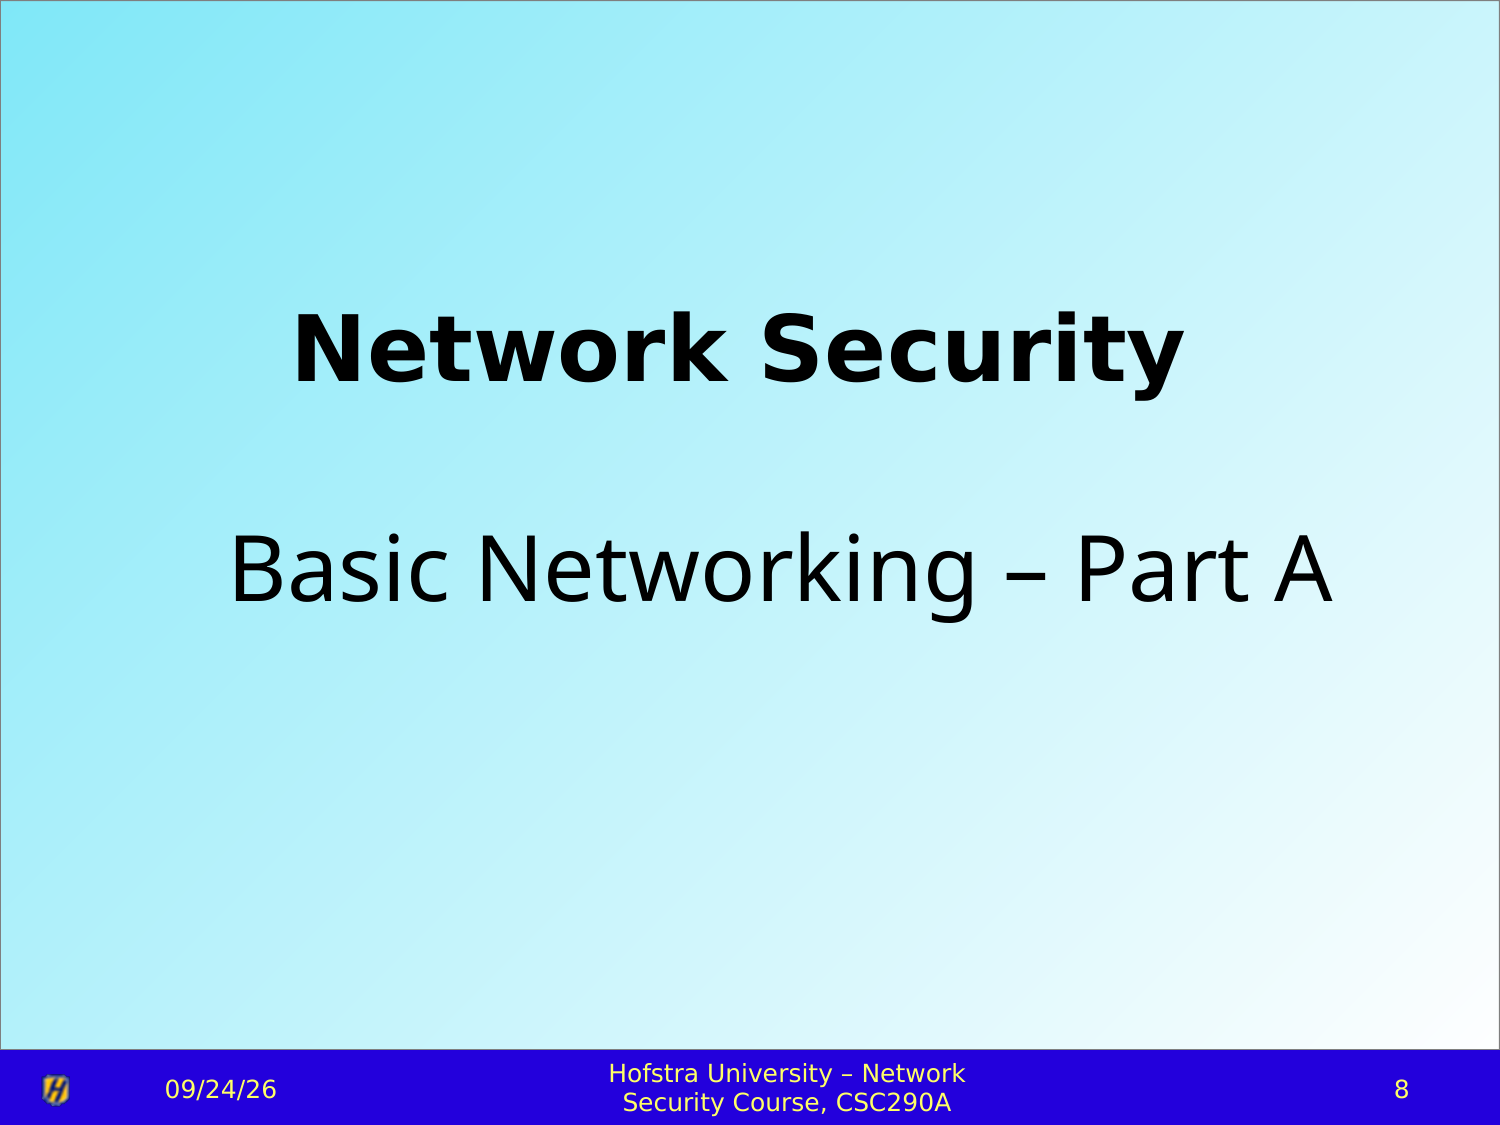

# Network Security
Basic Networking – Part A
8